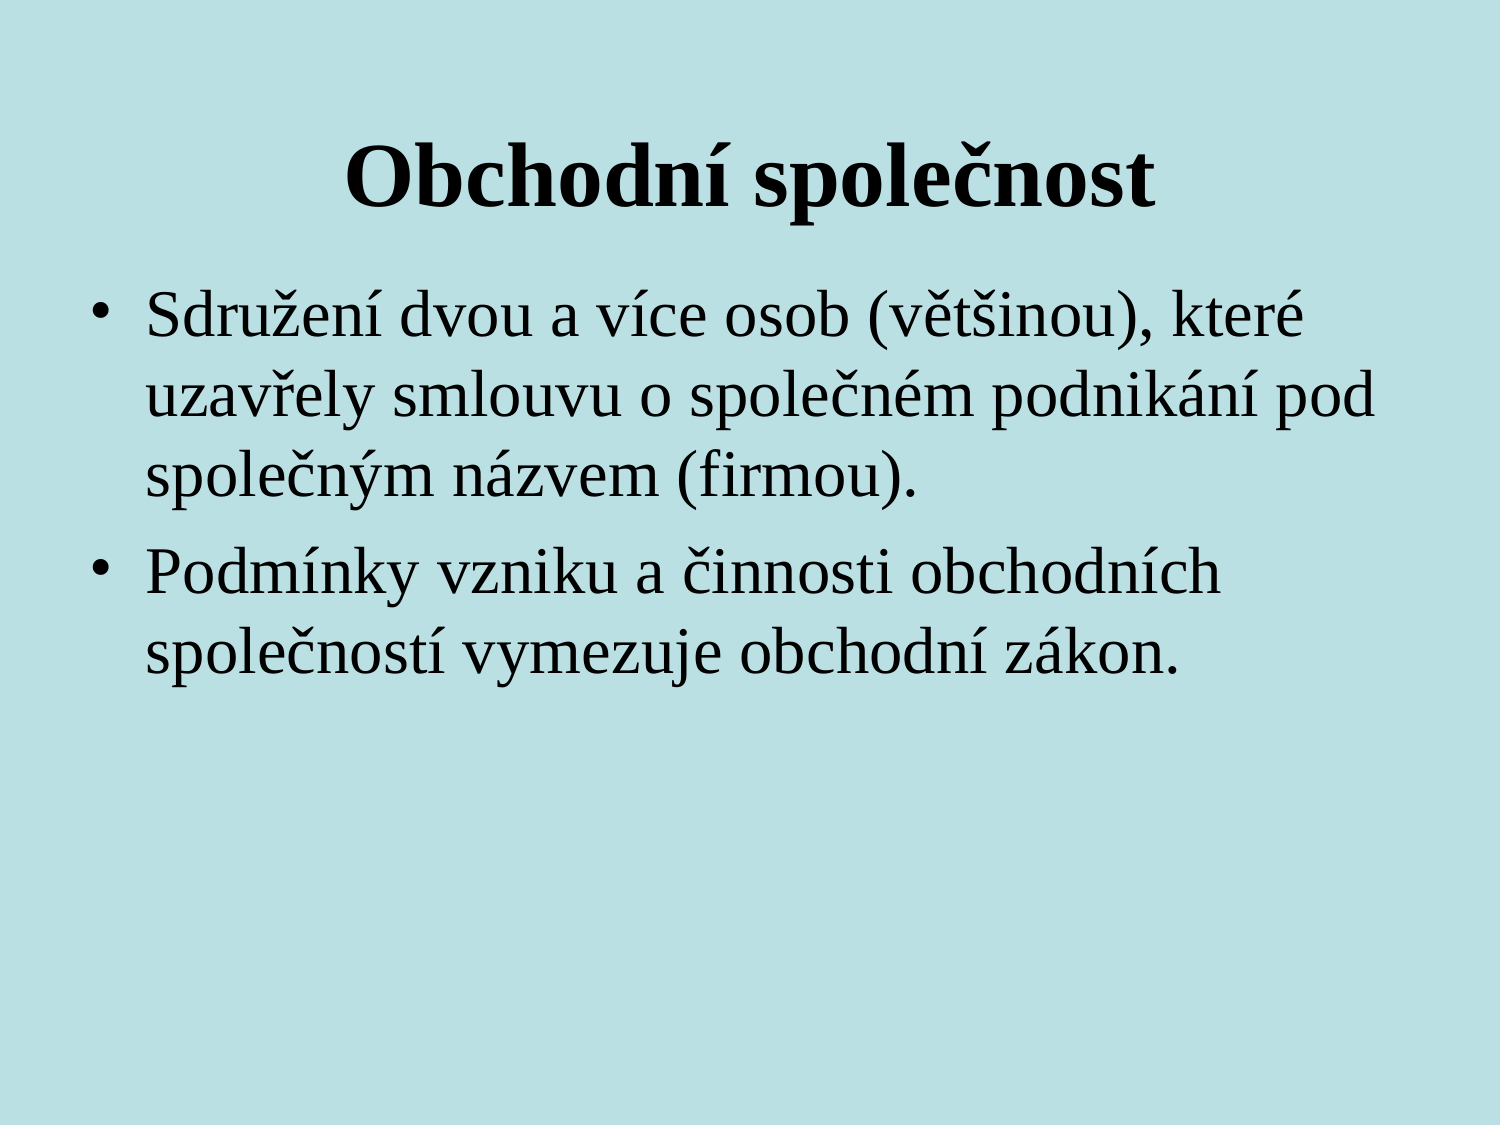

# Obchodní společnost
Sdružení dvou a více osob (většinou), které uzavřely smlouvu o společném podnikání pod společným názvem (firmou).
Podmínky vzniku a činnosti obchodních společností vymezuje obchodní zákon.